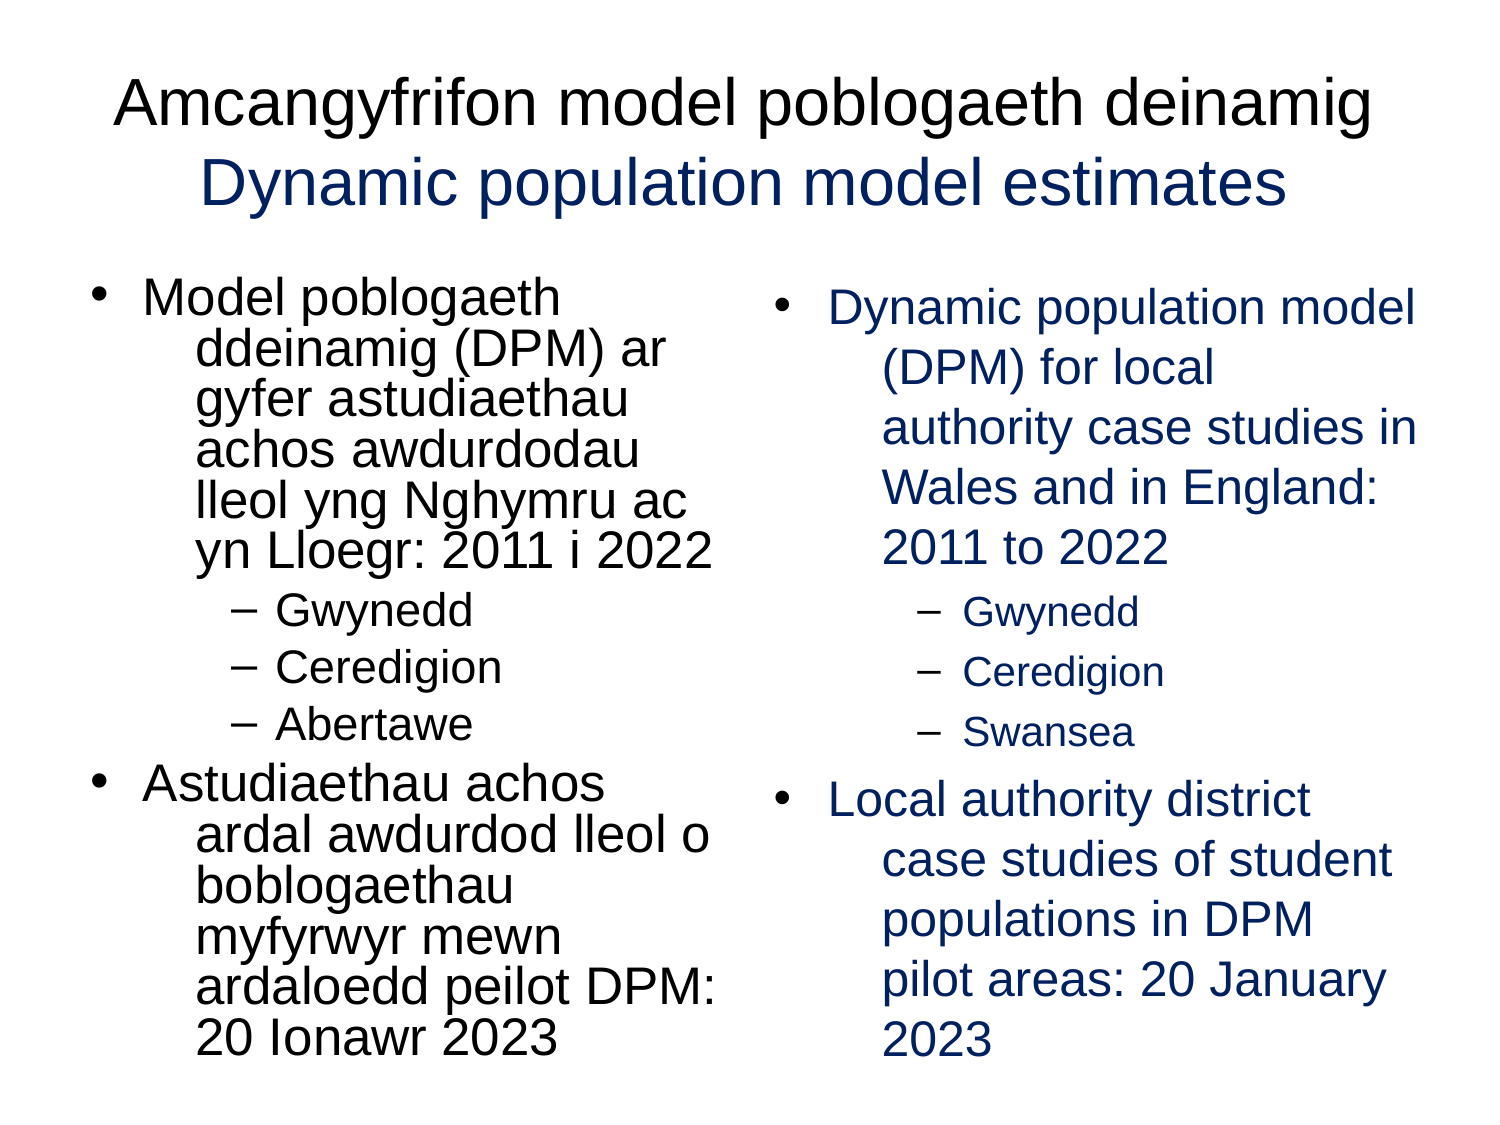

Amcangyfrifon model poblogaeth deinamig
Dynamic population model estimates
# Model poblogaeth ddeinamig (DPM) ar gyfer astudiaethau achos awdurdodau lleol yng Nghymru ac yn Lloegr: 2011 i 2022
Gwynedd
Ceredigion
Abertawe
Astudiaethau achos ardal awdurdod lleol o boblogaethau myfyrwyr mewn ardaloedd peilot DPM: 20 Ionawr 2023
Dynamic population model (DPM) for local authority case studies in Wales and in England: 2011 to 2022
Gwynedd
Ceredigion
Swansea
Local authority district case studies of student populations in DPM pilot areas: 20 January 2023